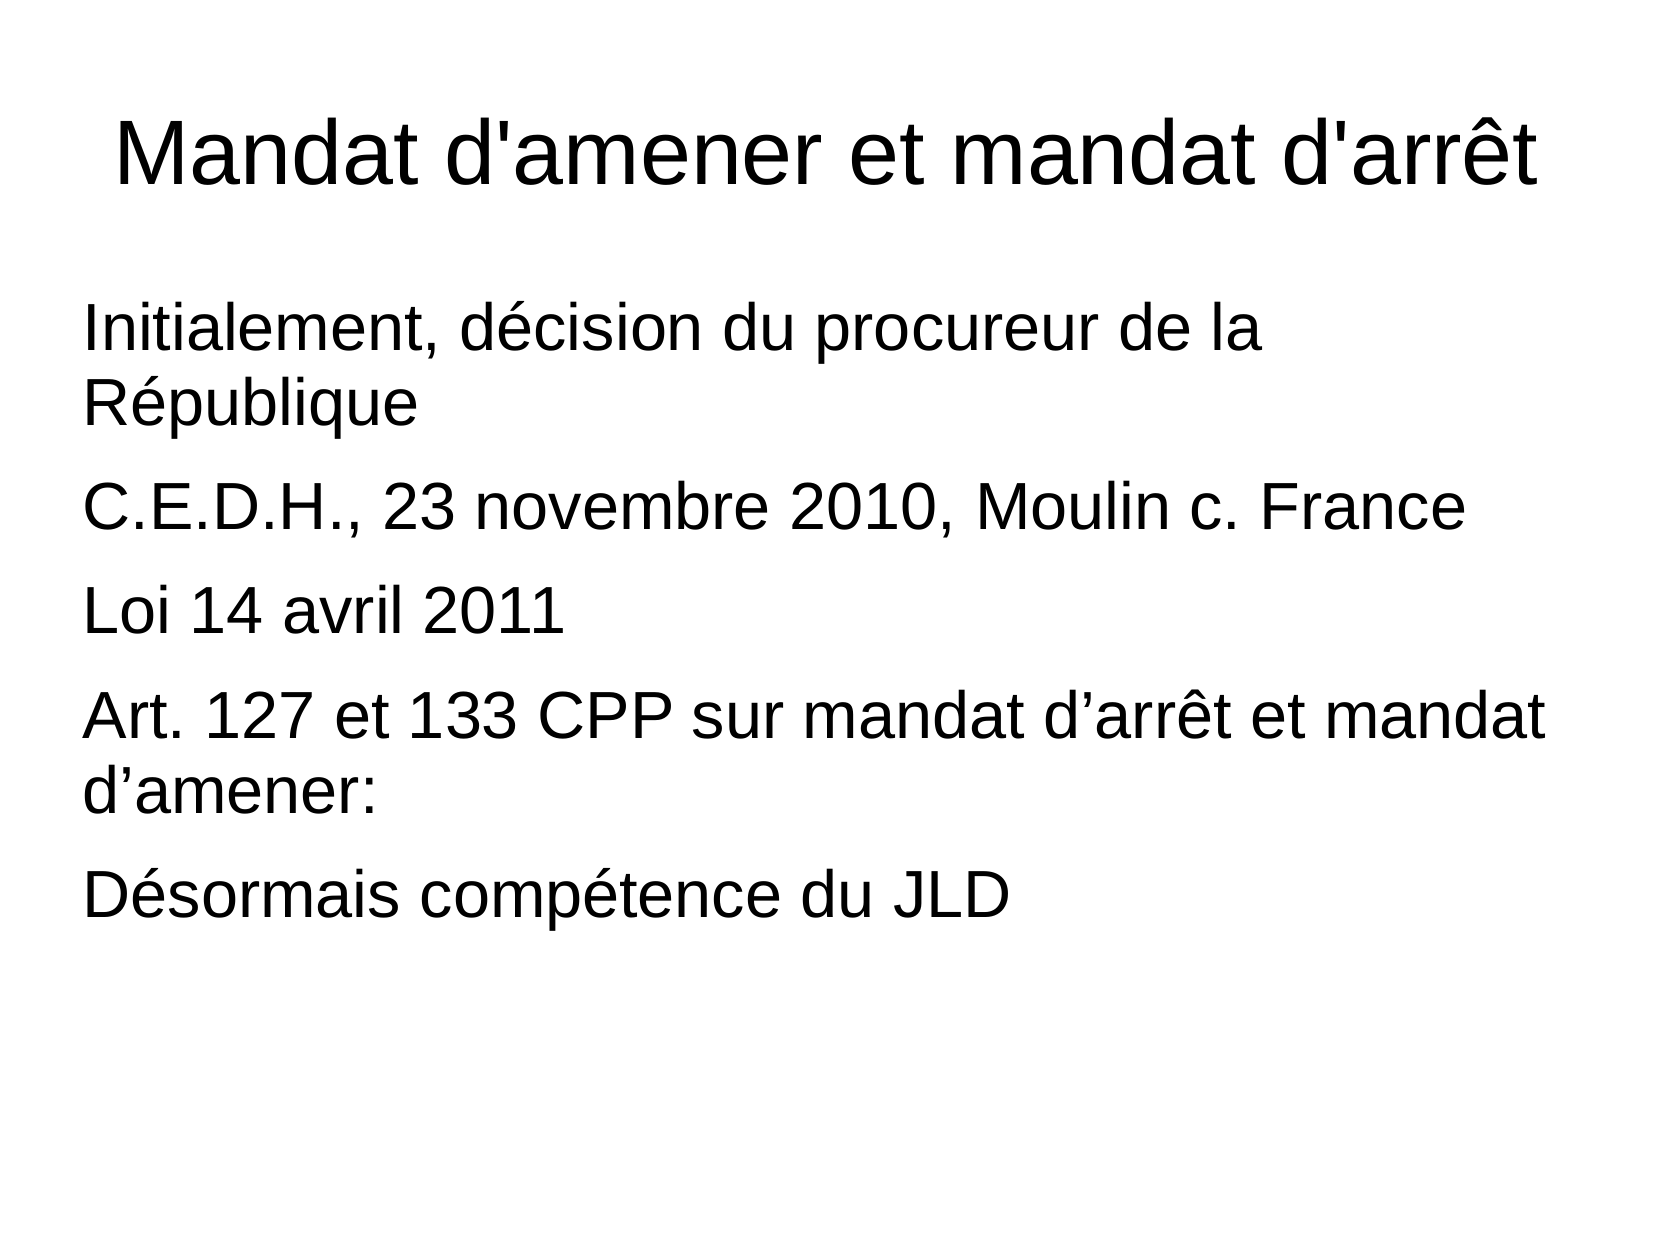

# Mandat d'amener et mandat d'arrêt
Initialement, décision du procureur de la République
C.E.D.H., 23 novembre 2010, Moulin c. France
Loi 14 avril 2011
Art. 127 et 133 CPP sur mandat d’arrêt et mandat d’amener:
Désormais compétence du JLD